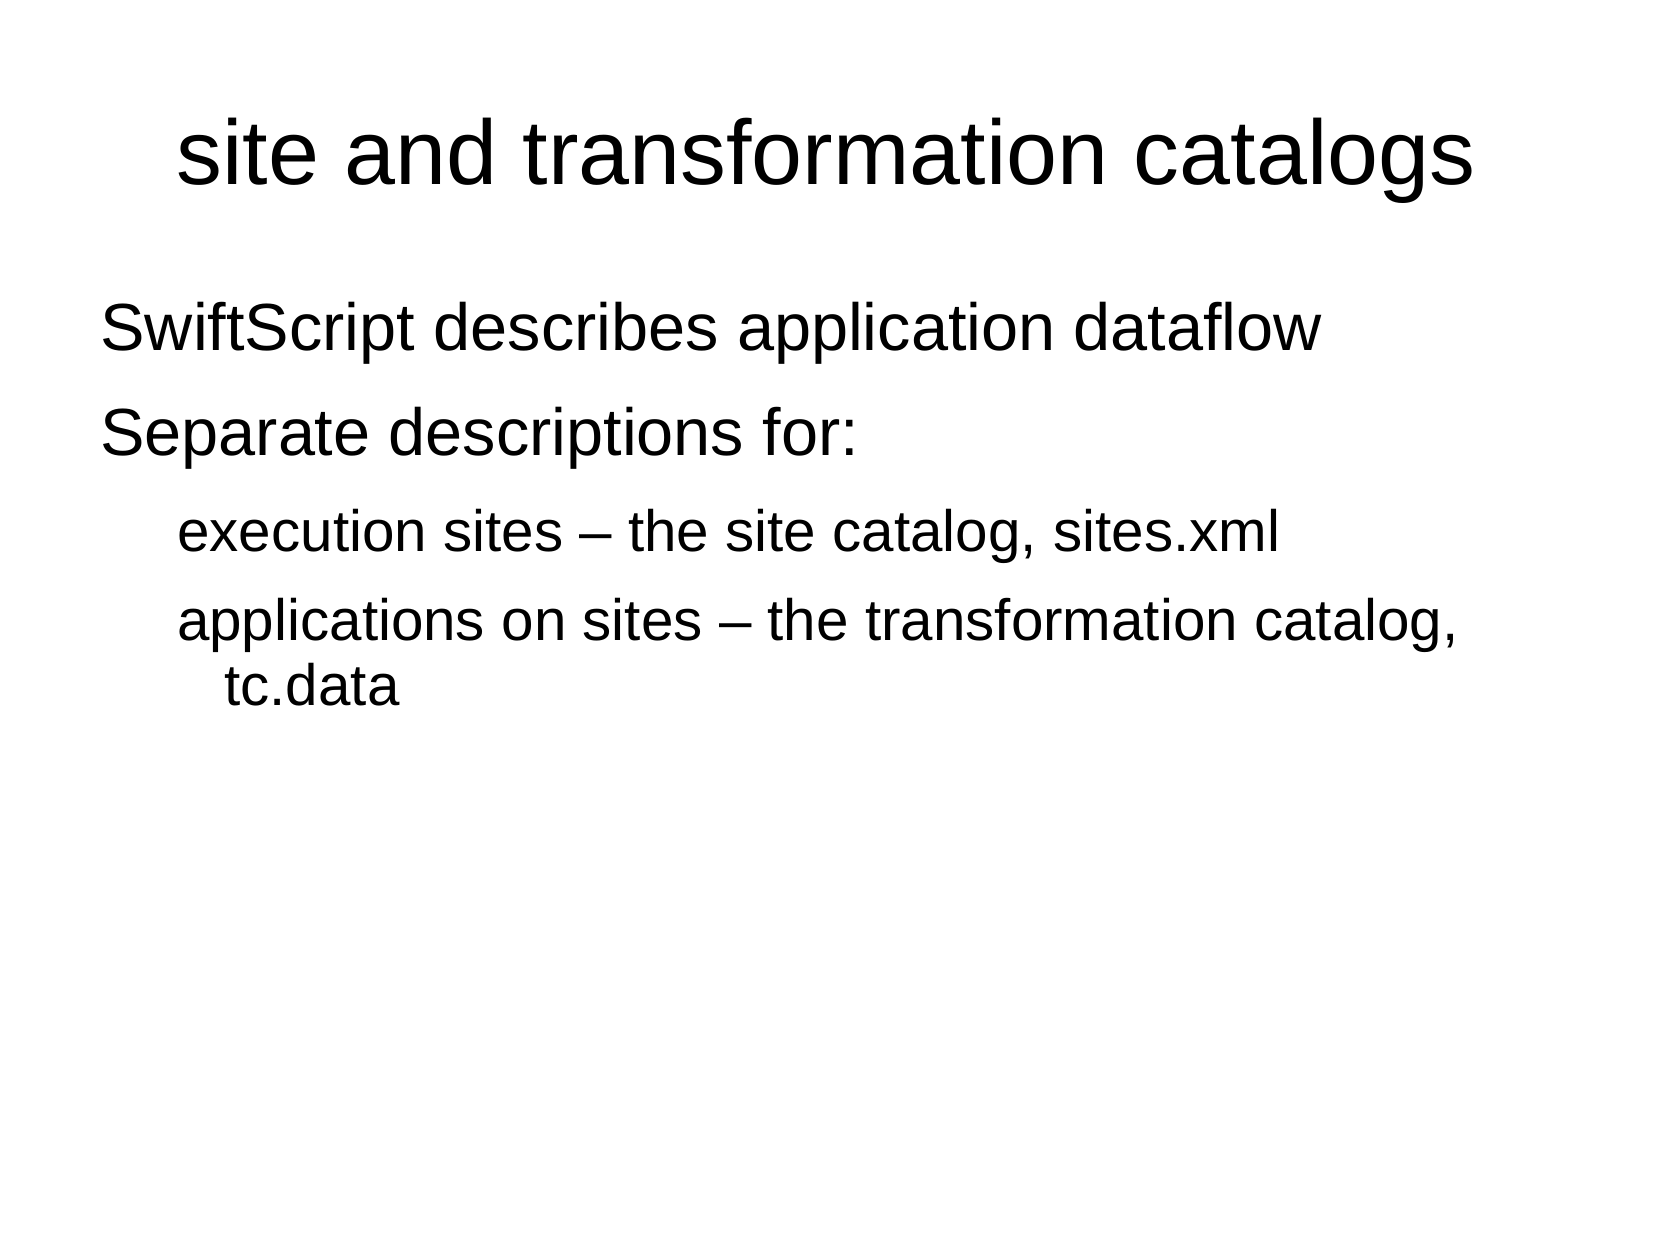

# site and transformation catalogs
SwiftScript describes application dataflow
Separate descriptions for:
execution sites – the site catalog, sites.xml
applications on sites – the transformation catalog, tc.data